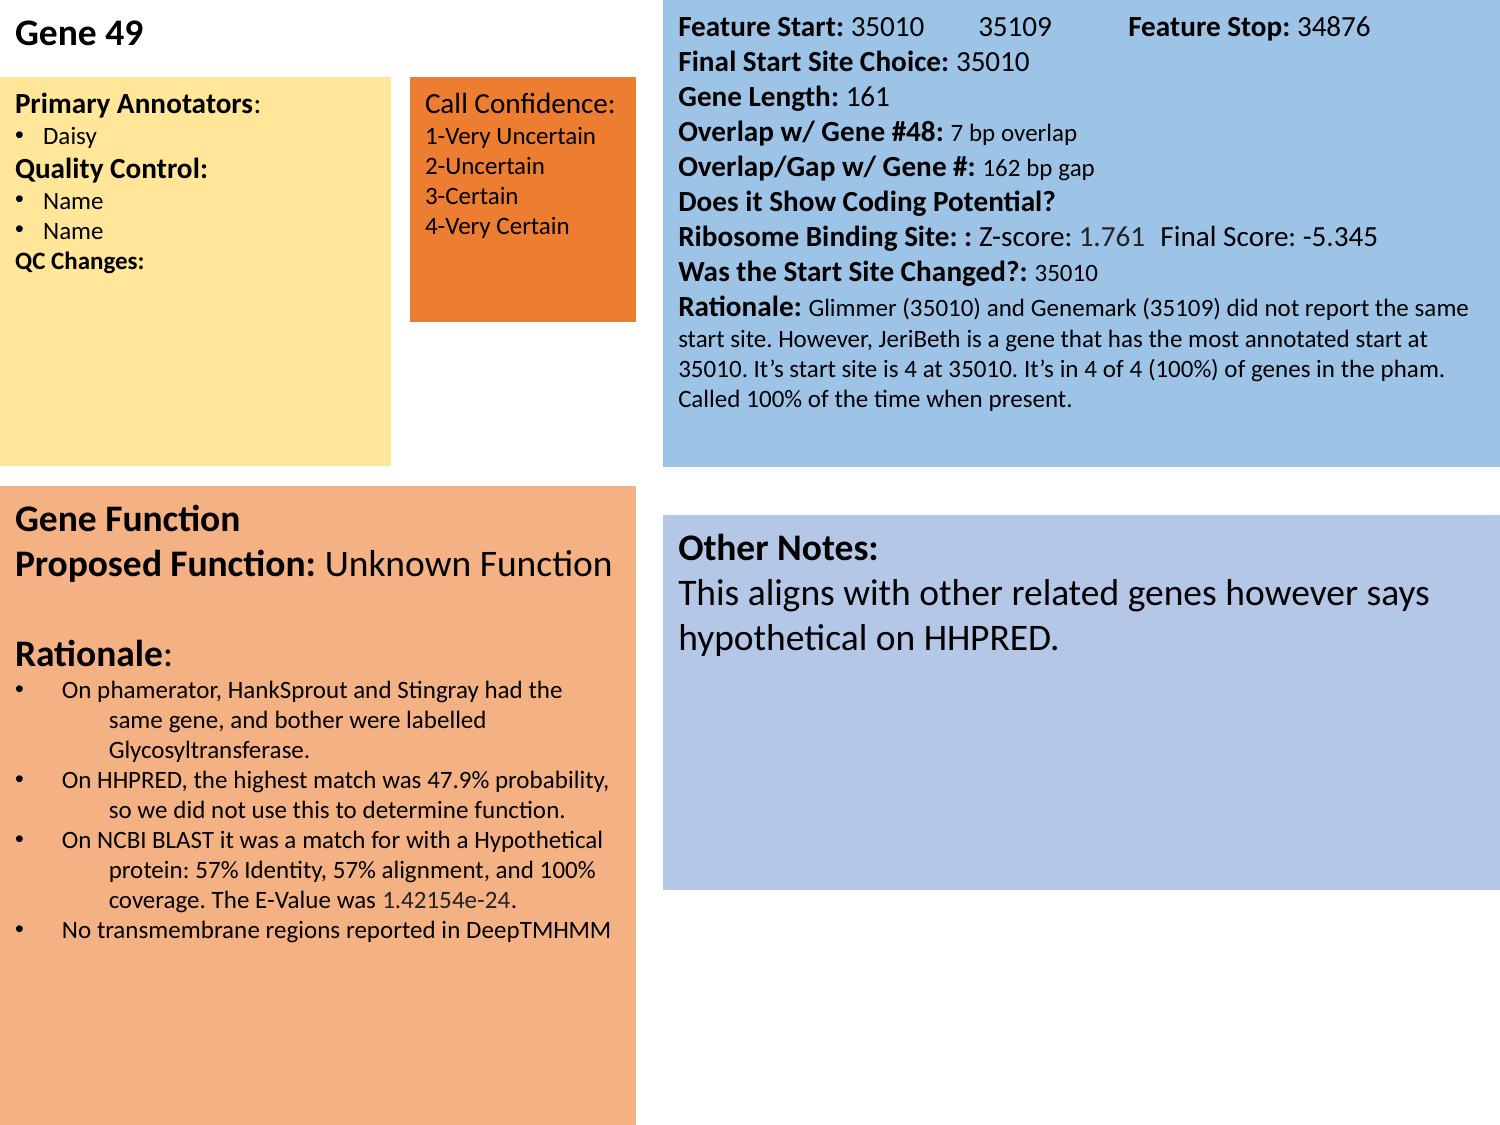

Gene 49
Feature Start: 35010	35109		Feature Stop: 34876
Final Start Site Choice: 35010
Gene Length: 161
Overlap w/ Gene #48: 7 bp overlap
Overlap/Gap w/ Gene #: 162 bp gap
Does it Show Coding Potential?
Ribosome Binding Site: : Z-score: 1.761 Final Score: -5.345
Was the Start Site Changed?: 35010
Rationale: Glimmer (35010) and Genemark (35109) did not report the same start site. However, JeriBeth is a gene that has the most annotated start at 35010. It’s start site is 4 at 35010. It’s in 4 of 4 (100%) of genes in the pham. Called 100% of the time when present.
Primary Annotators:
Daisy
Quality Control:
Name
Name
QC Changes:
Call Confidence:
1-Very Uncertain
2-Uncertain
3-Certain
4-Very Certain
Gene Function
Proposed Function: Unknown Function
Rationale:
On phamerator, HankSprout and Stingray had the same gene, and bother were labelled Glycosyltransferase.
On HHPRED, the highest match was 47.9% probability, so we did not use this to determine function.
On NCBI BLAST it was a match for with a Hypothetical protein: 57% Identity, 57% alignment, and 100% coverage. The E-Value was 1.42154e-24.
No transmembrane regions reported in DeepTMHMM
Other Notes:
This aligns with other related genes however says hypothetical on HHPRED.